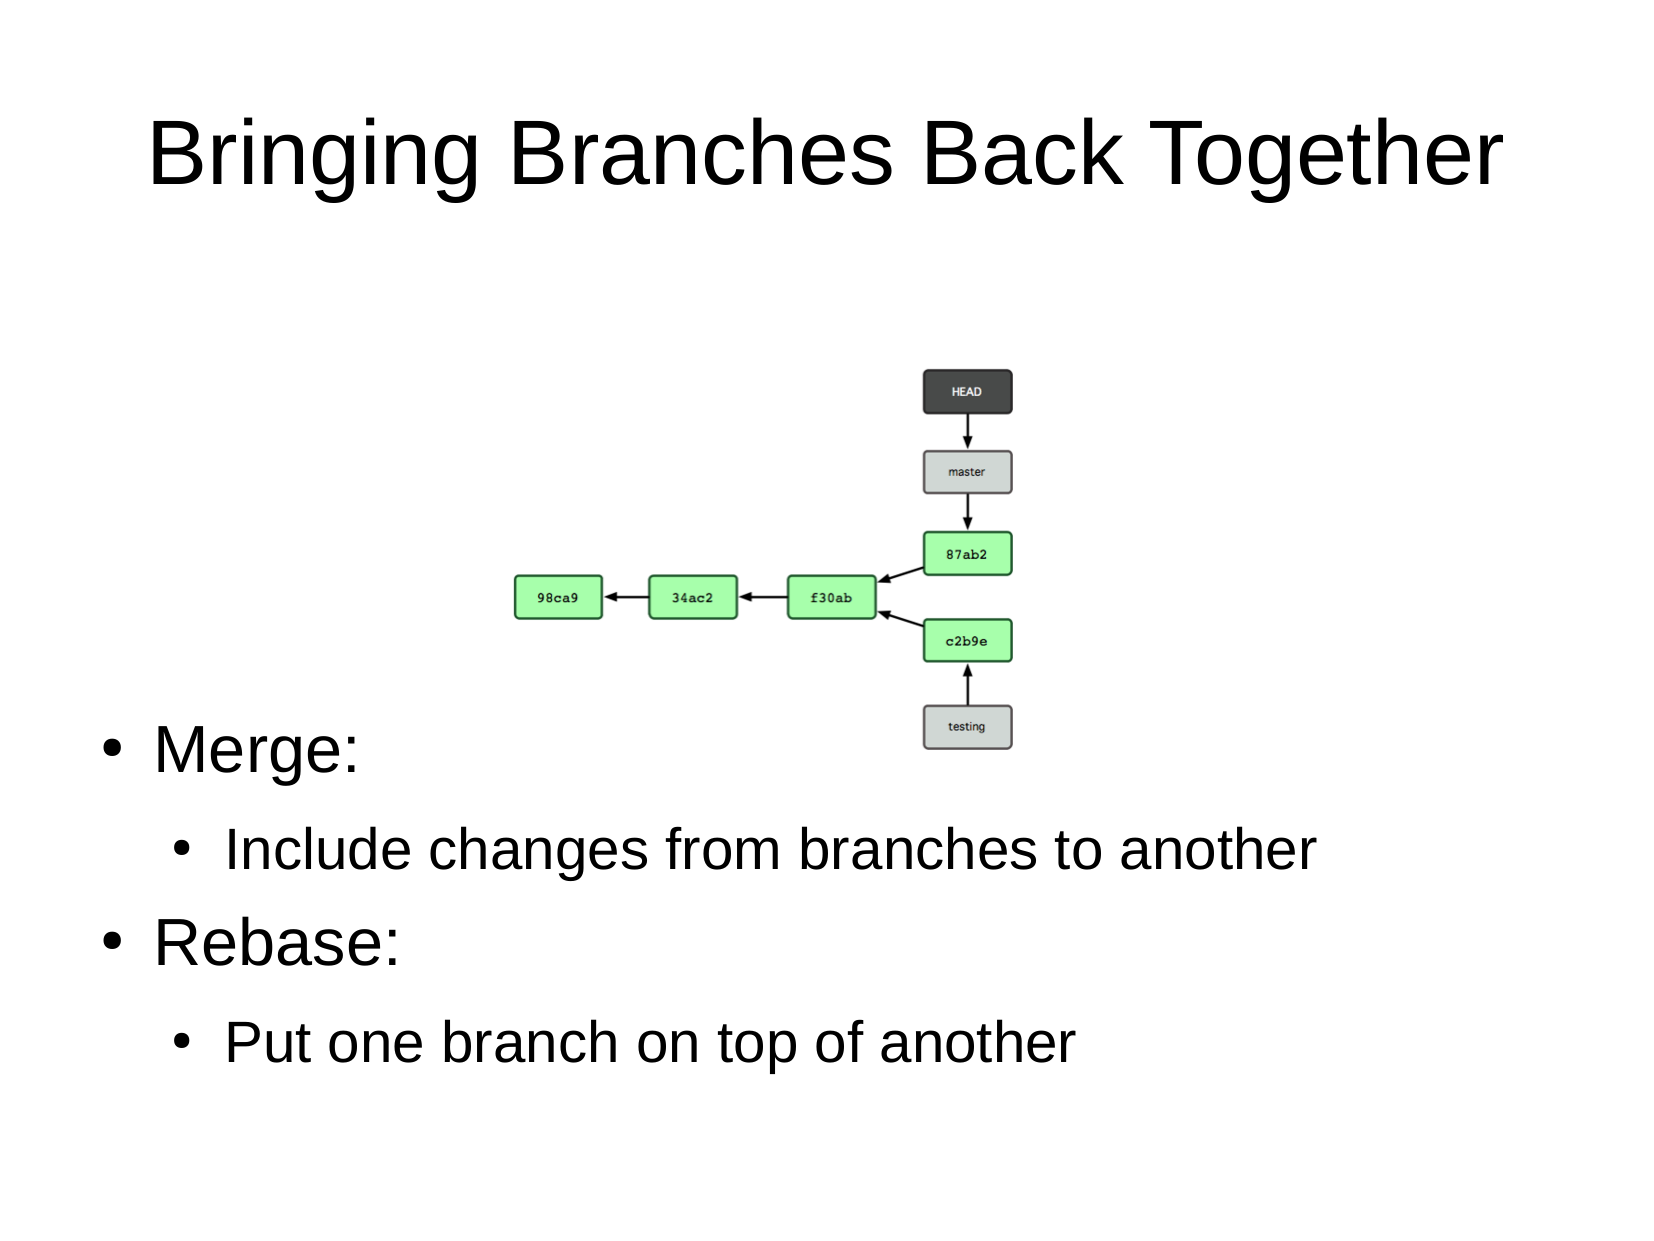

# Bringing Branches Back Together
Merge:
Include changes from branches to another
Rebase:
Put one branch on top of another